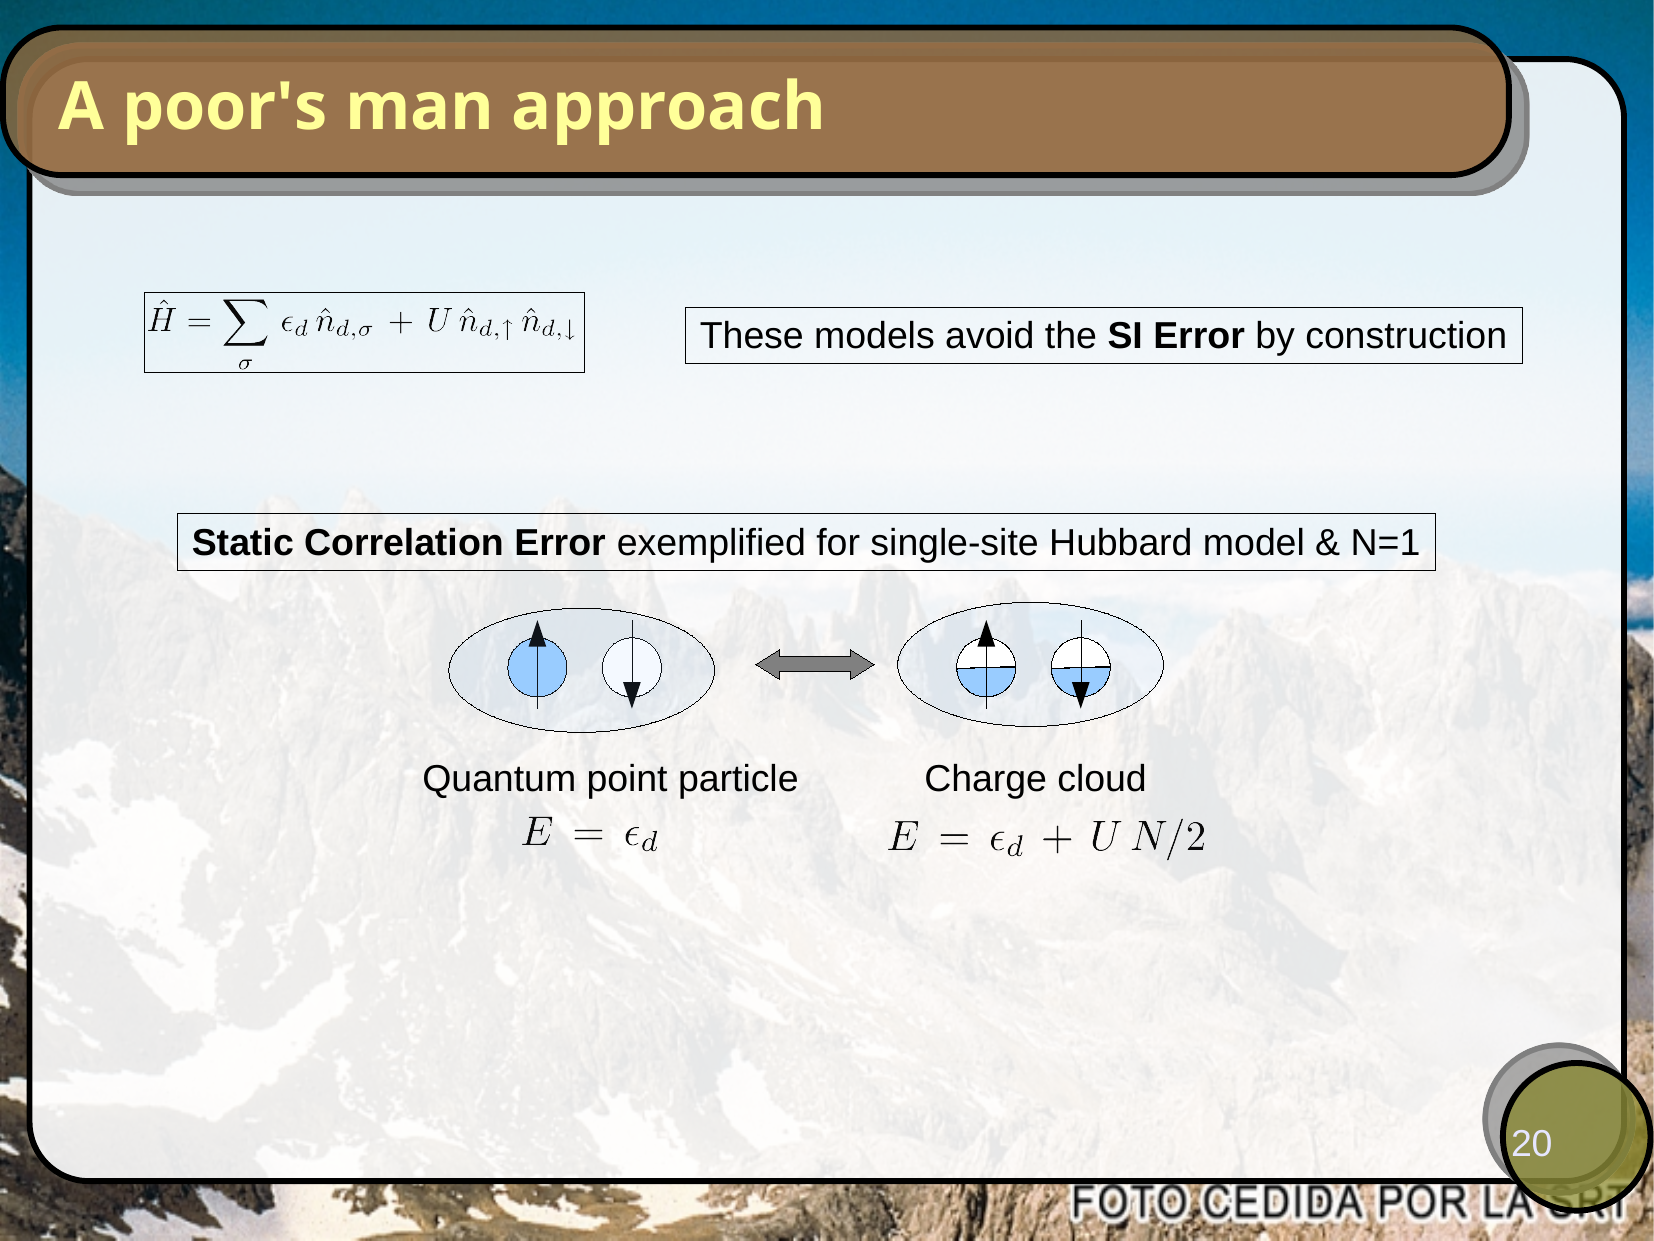

# A poor's man approach
These models avoid the SI Error by construction
Static Correlation Error exemplified for single-site Hubbard model & N=1
Quantum point particle
Charge cloud
20